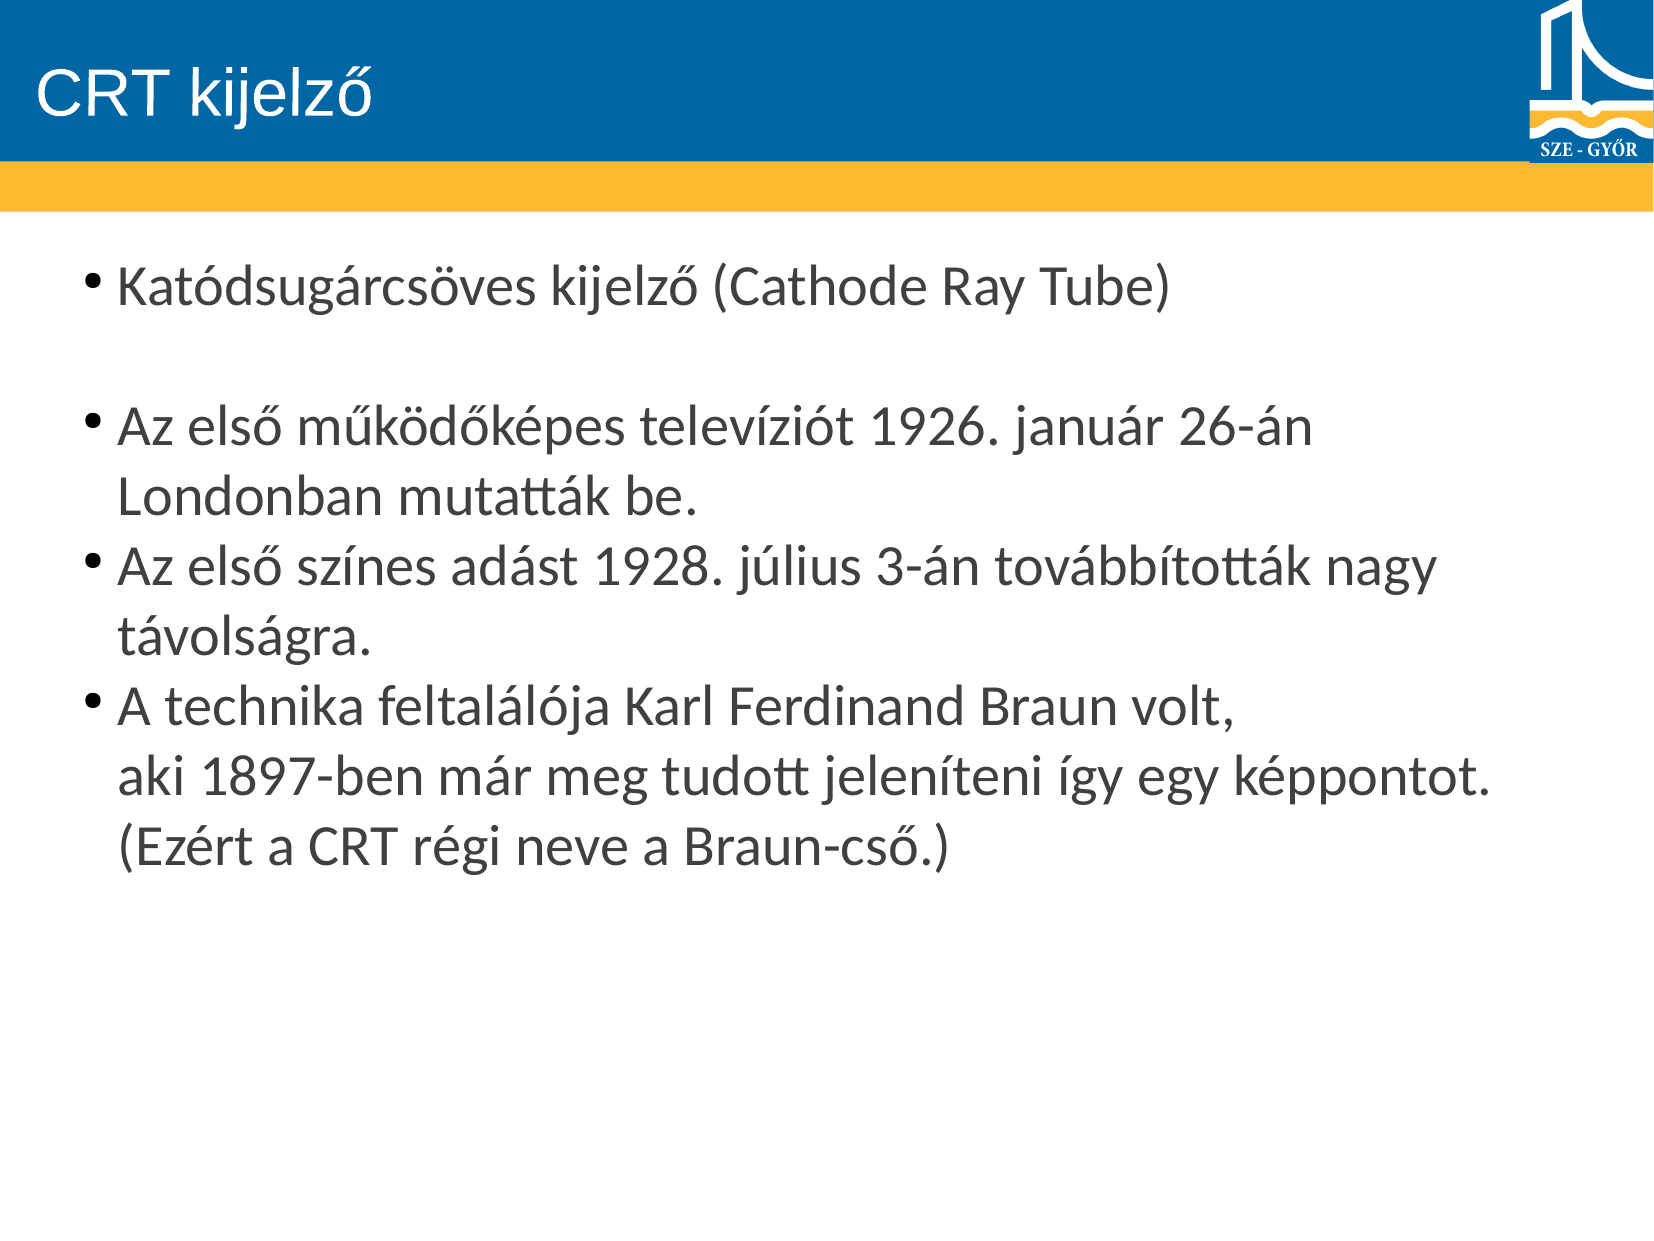

CRT kijelző
Katódsugárcsöves kijelző (Cathode Ray Tube)
Az első működőképes televíziót 1926. január 26-án Londonban mutatták be.
Az első színes adást 1928. július 3-án továbbították nagy távolságra.
A technika feltalálója Karl Ferdinand Braun volt,
aki 1897-ben már meg tudott jeleníteni így egy képpontot.
(Ezért a CRT régi neve a Braun-cső.)